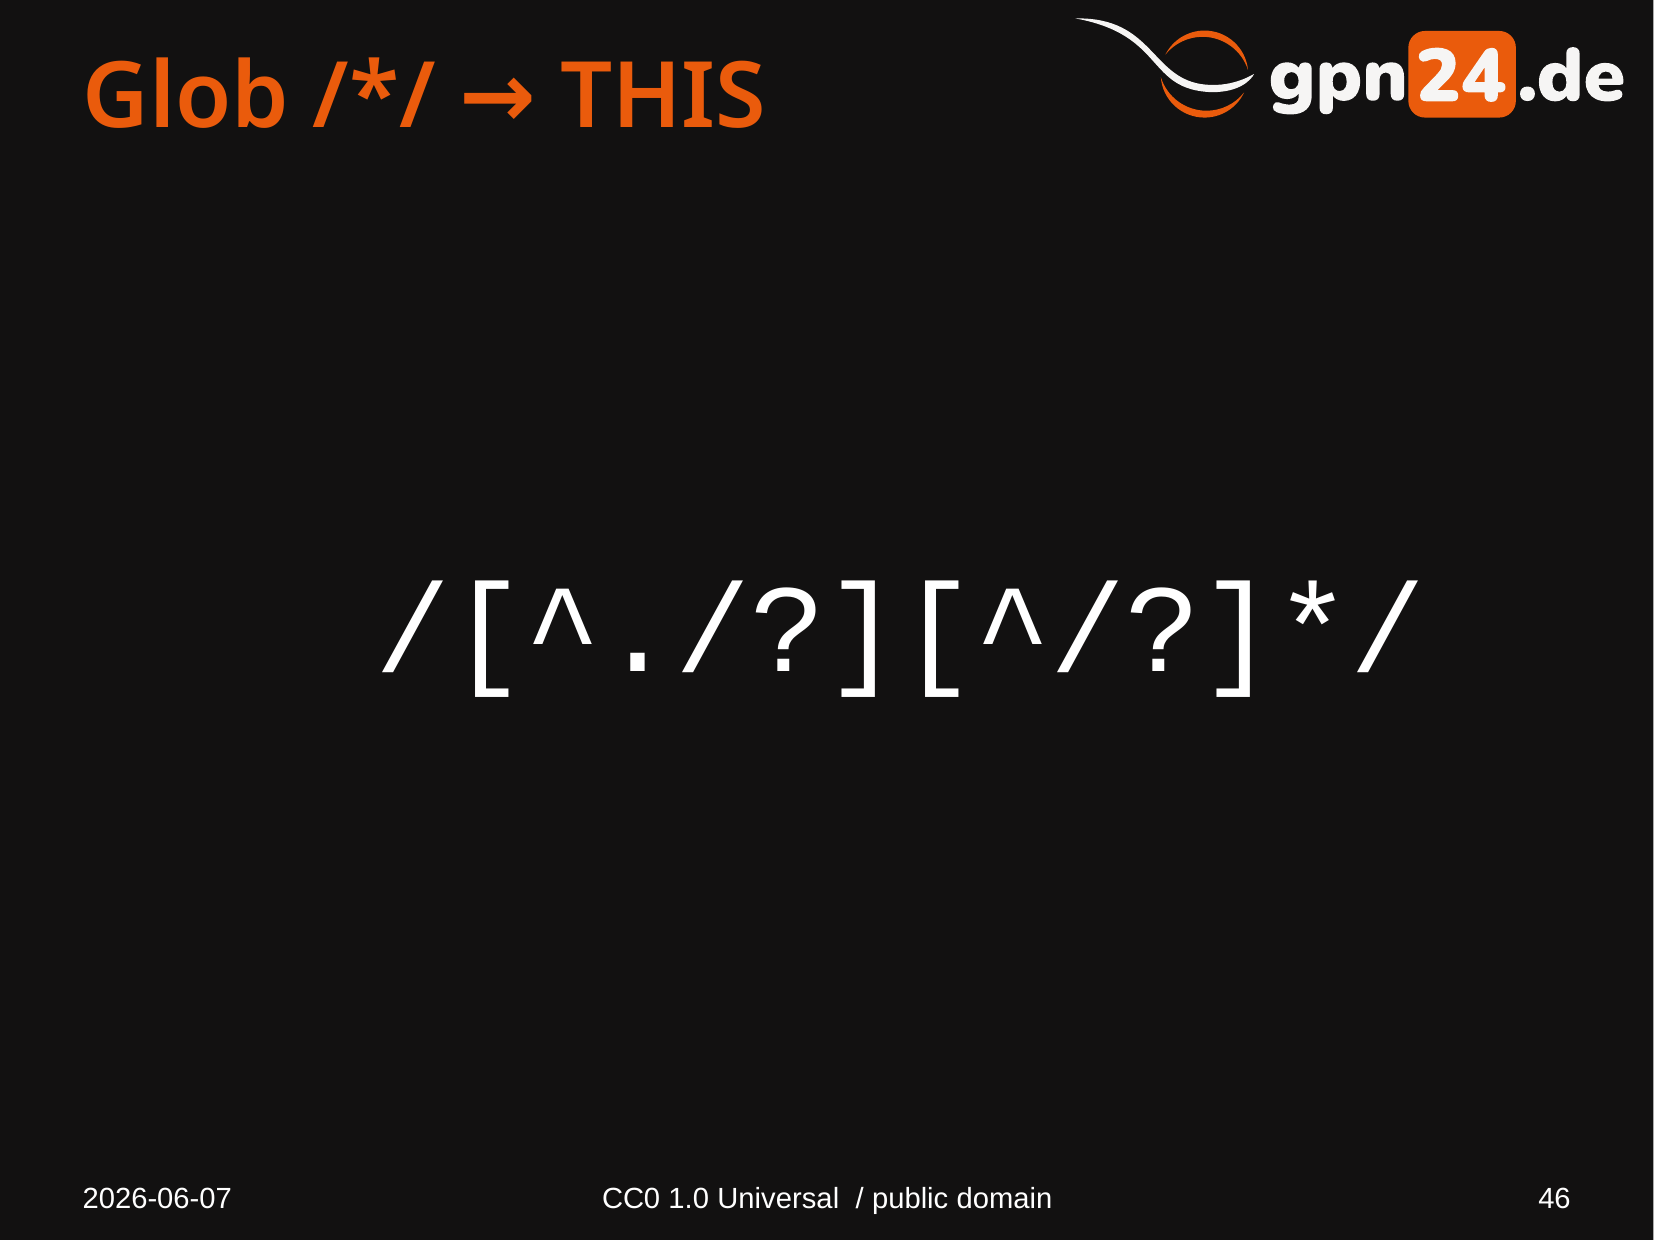

# Glob /*/ → THIS
/[^./?][^/?]*/
2026-06-07
CC0 1.0 Universal / public domain
46